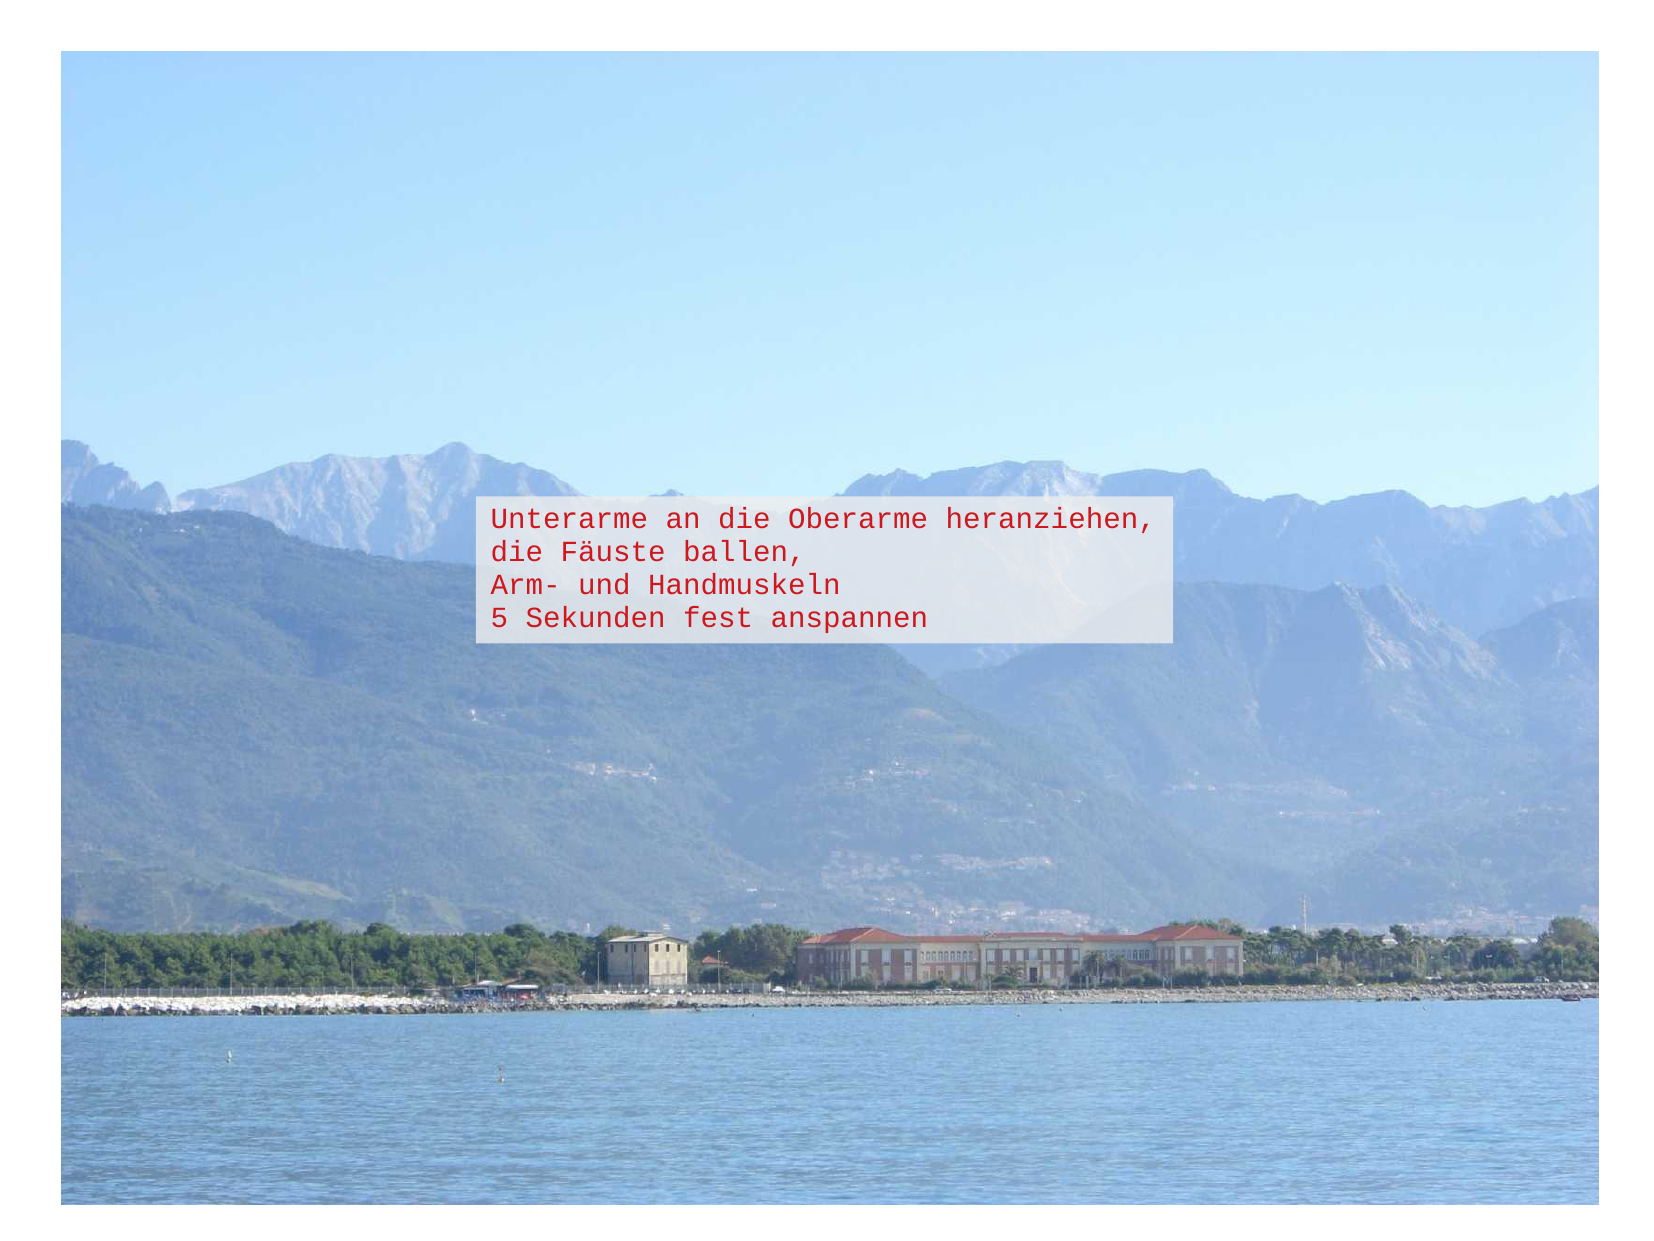

Unterarme an die Oberarme heranziehen,
die Fäuste ballen,
Arm- und Handmuskeln
5 Sekunden fest anspannen